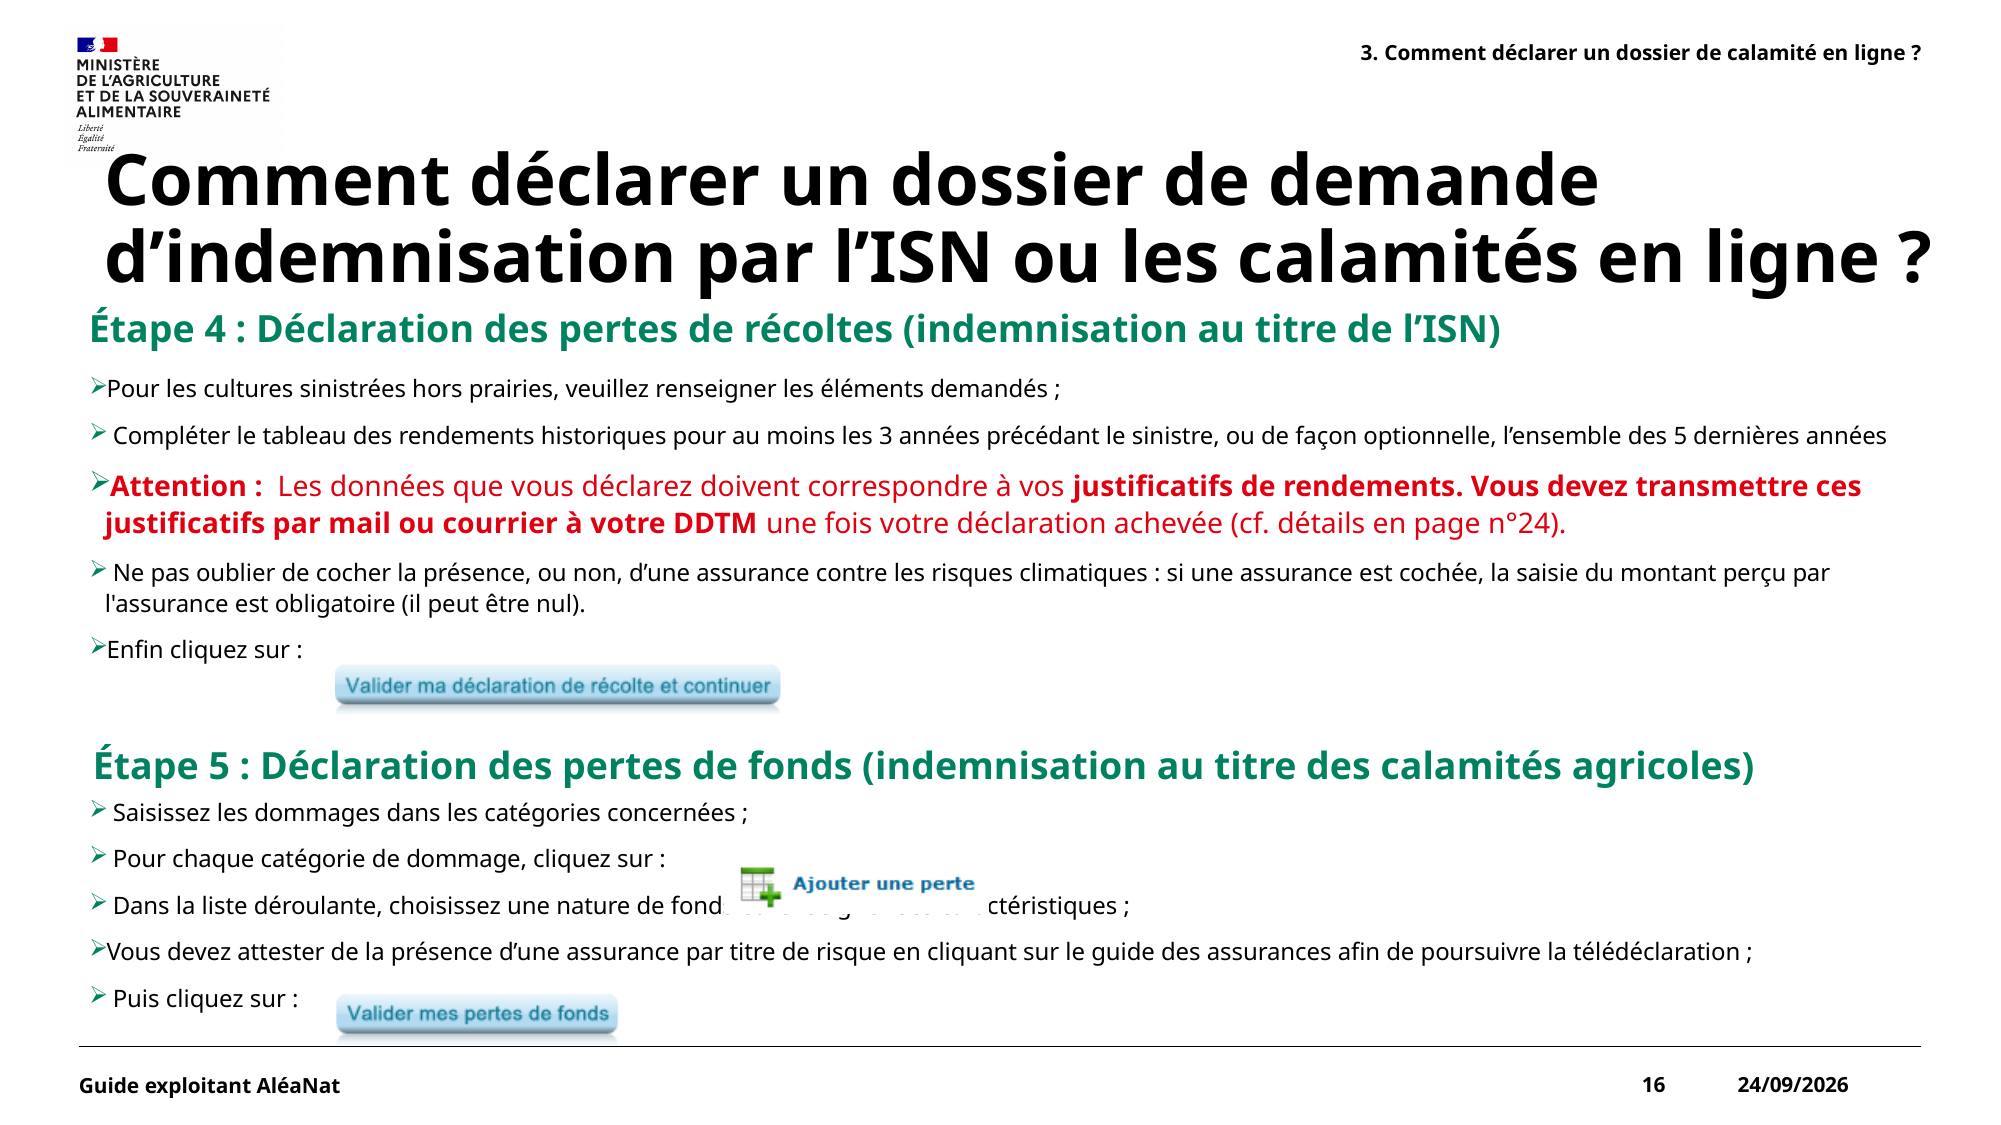

Comment déclarer un dossier de calamité en ligne ?
# Comment déclarer un dossier de demande d’indemnisation par l’ISN ou les calamités en ligne ?
Étape 4 : Déclaration des pertes de récoltes (indemnisation au titre de l’ISN)
Pour les cultures sinistrées hors prairies, veuillez renseigner les éléments demandés ;
 Compléter le tableau des rendements historiques pour au moins les 3 années précédant le sinistre, ou de façon optionnelle, l’ensemble des 5 dernières années
Attention : Les données que vous déclarez doivent correspondre à vos justificatifs de rendements. Vous devez transmettre ces justificatifs par mail ou courrier à votre DDTM une fois votre déclaration achevée (cf. détails en page n°24).
 Ne pas oublier de cocher la présence, ou non, d’une assurance contre les risques climatiques : si une assurance est cochée, la saisie du montant perçu par l'assurance est obligatoire (il peut être nul).
Enfin cliquez sur :
 Saisissez les dommages dans les catégories concernées ;
 Pour chaque catégorie de dommage, cliquez sur :
 Dans la liste déroulante, choisissez une nature de fonds et renseignez ses caractéristiques ;
Vous devez attester de la présence d’une assurance par titre de risque en cliquant sur le guide des assurances afin de poursuivre la télédéclaration ;
 Puis cliquez sur :
Étape 5 : Déclaration des pertes de fonds (indemnisation au titre des calamités agricoles)
Guide exploitant AléaNat
16